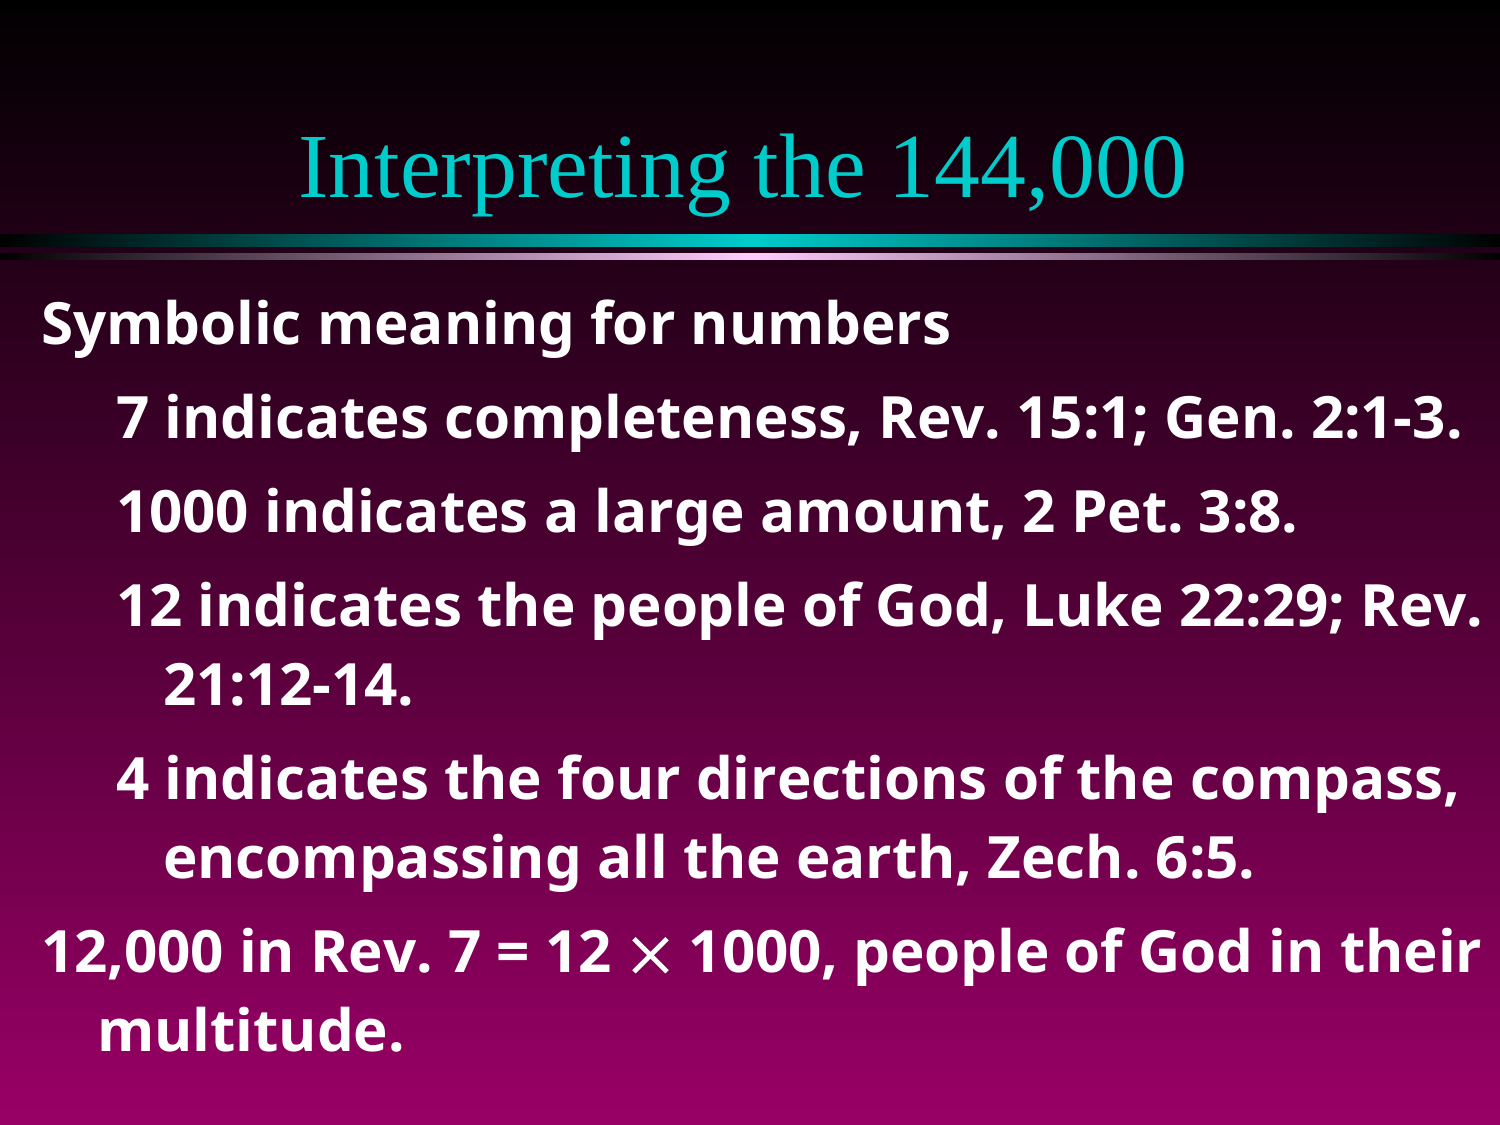

# Interpreting the 144,000
Symbolic meaning for numbers
7 indicates completeness, Rev. 15:1; Gen. 2:1-3.
1000 indicates a large amount, 2 Pet. 3:8.
12 indicates the people of God, Luke 22:29; Rev. 21:12-14.
4 indicates the four directions of the compass, encompassing all the earth, Zech. 6:5.
12,000 in Rev. 7 = 12  1000, people of God in their multitude.